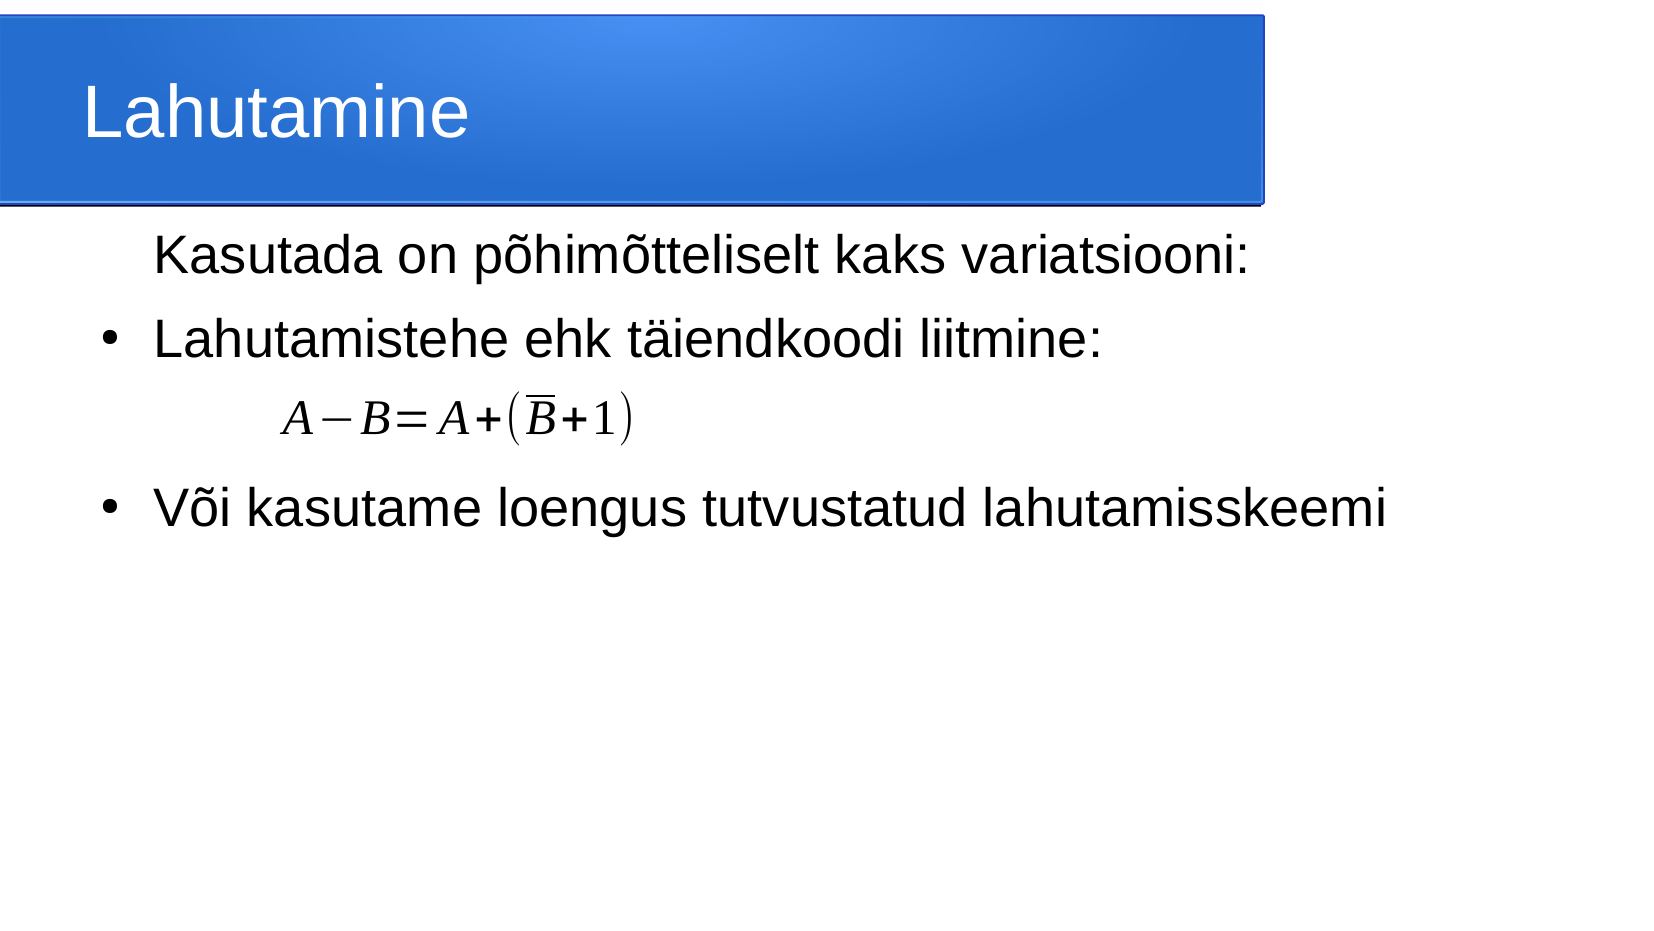

# Lahutamine
Kasutada on põhimõtteliselt kaks variatsiooni:
Lahutamistehe ehk täiendkoodi liitmine:
Või kasutame loengus tutvustatud lahutamisskeemi